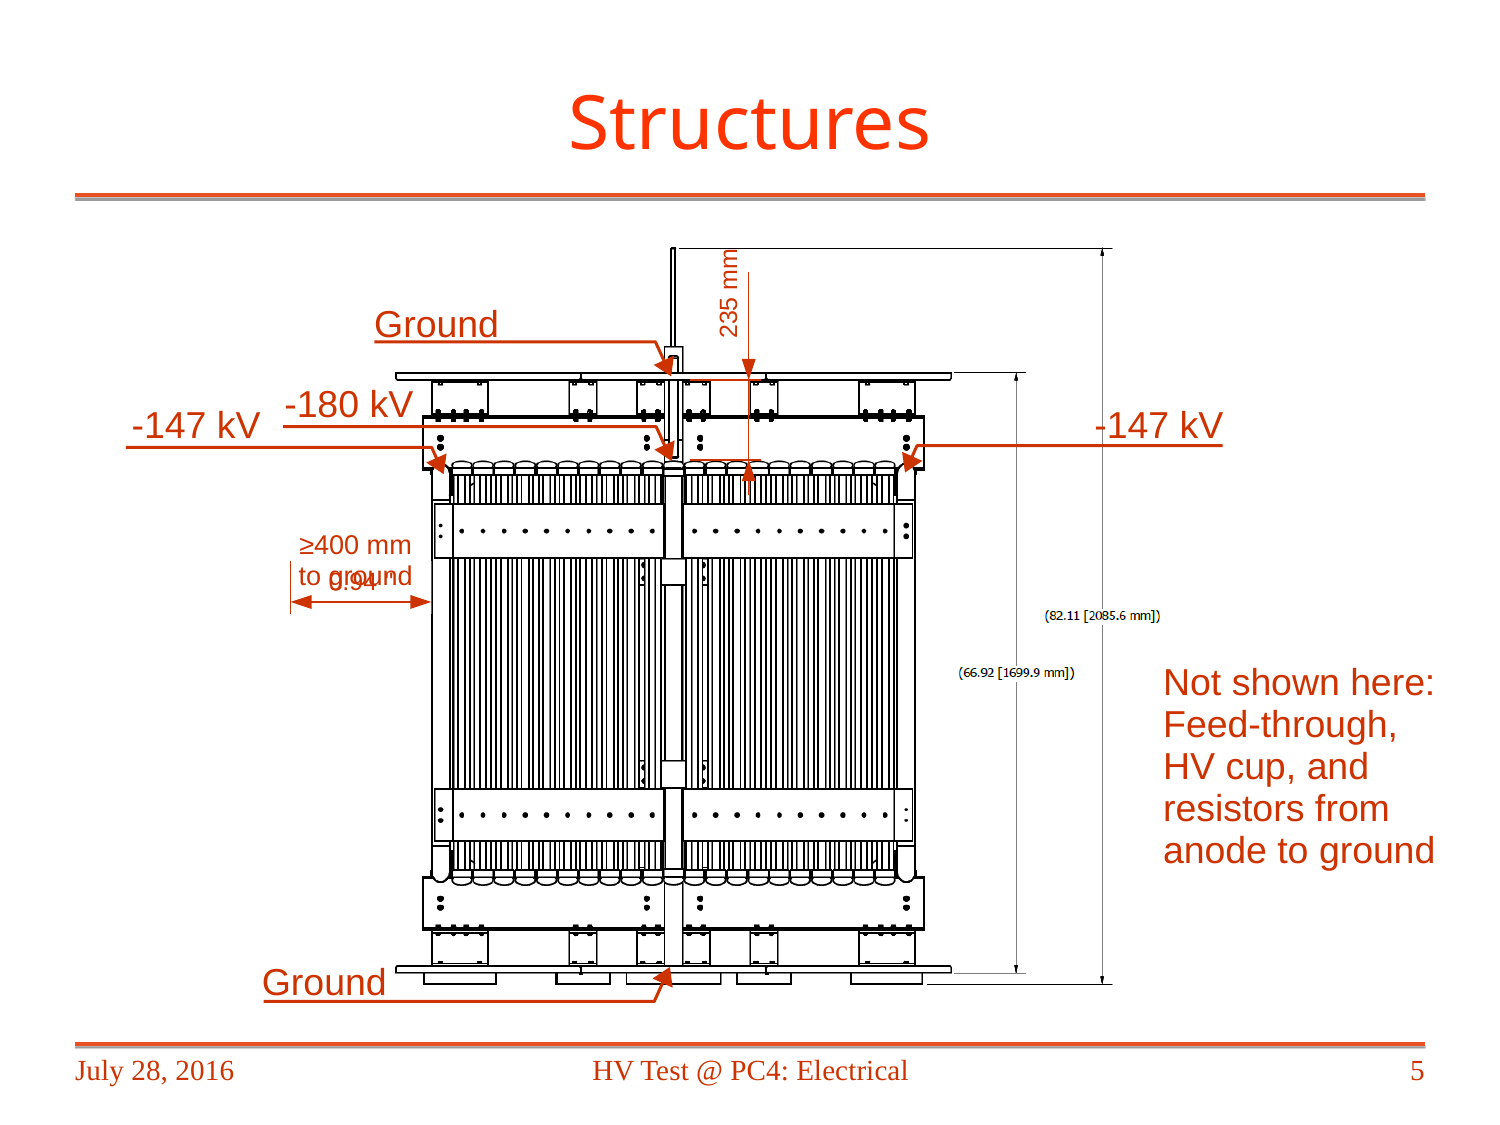

# Structures
Ground
-180 kV
-147 kV
-147 kV
≥400 mm
to ground
Not shown here:
Feed-through,
HV cup, and
resistors from
anode to ground
Ground
July 28, 2016
HV Test @ PC4: Electrical
5